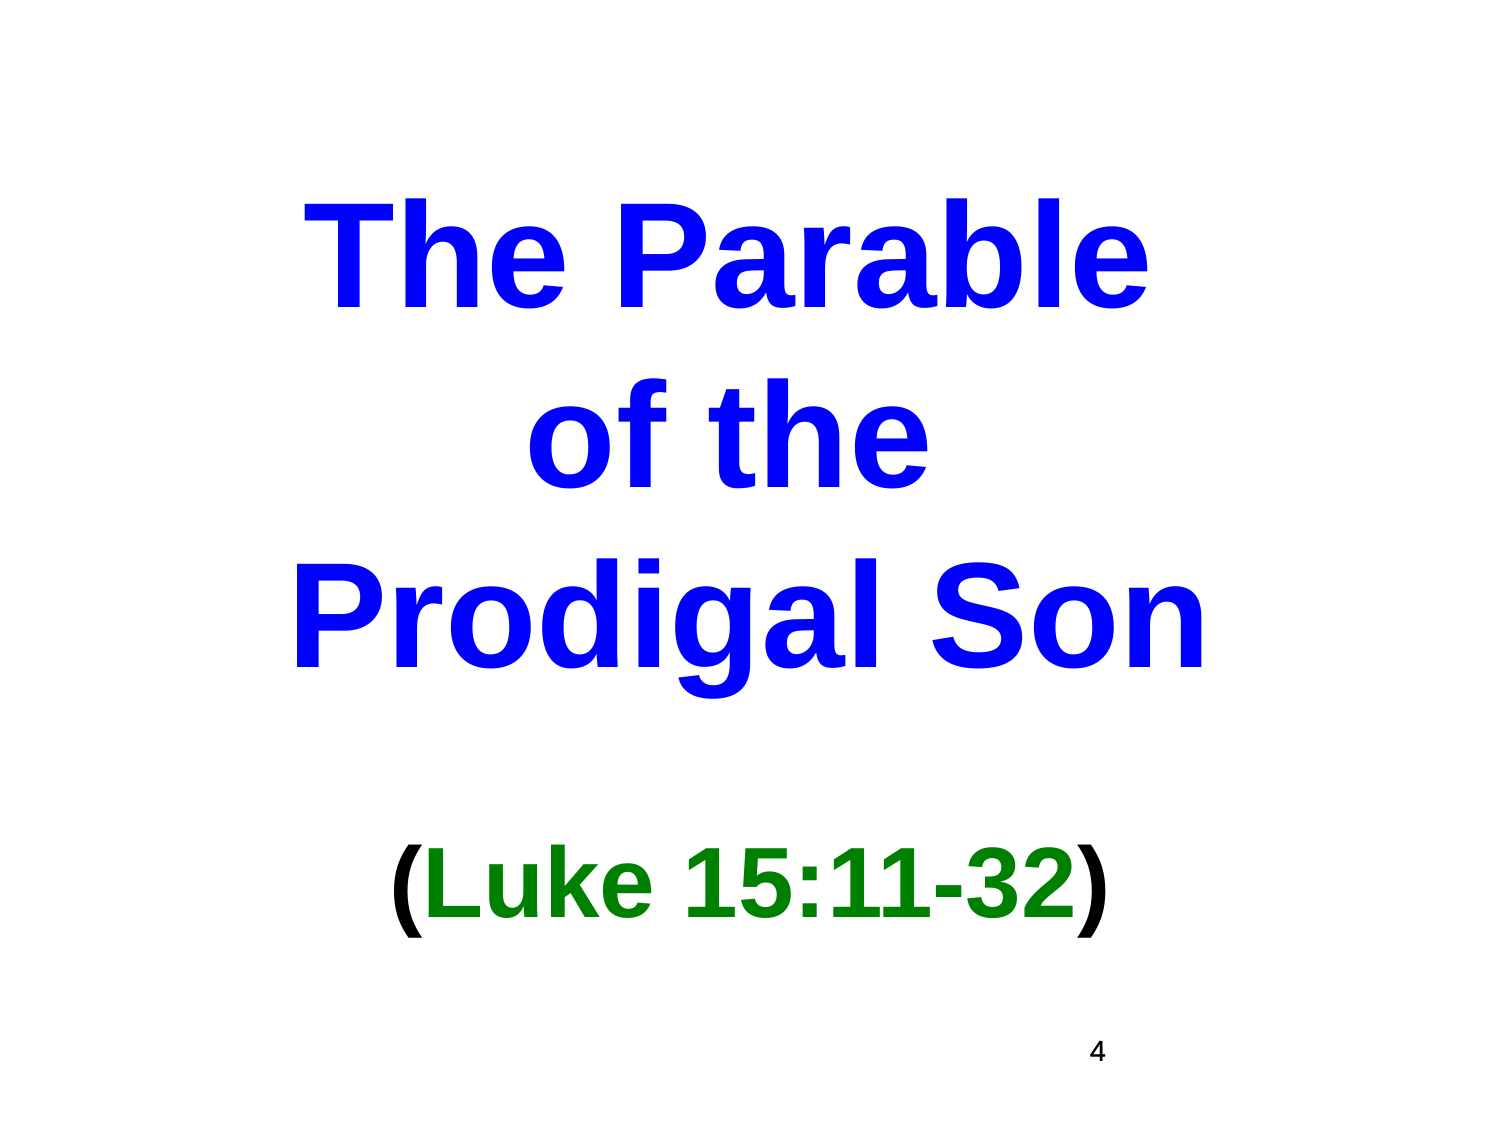

# The Parable of the Prodigal Son (Luke 15:11-32)
4